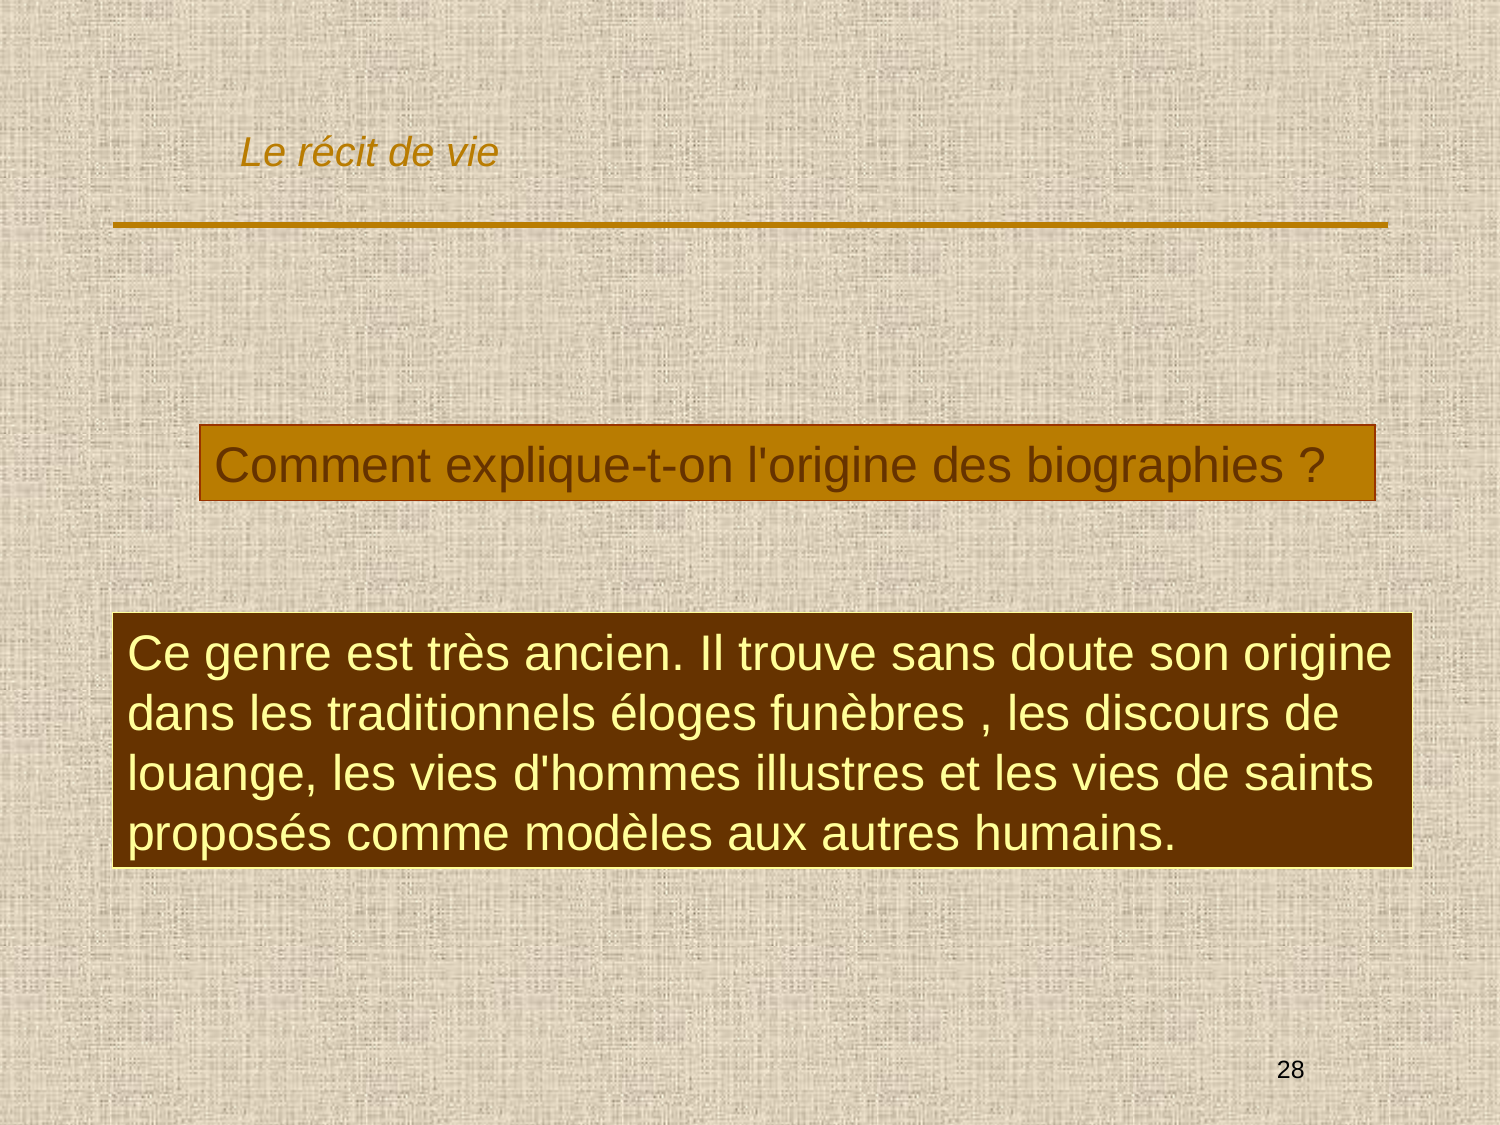

Le récit de vie
Comment explique-t-on l'origine des biographies ?
Ce genre est très ancien. Il trouve sans doute son origine dans les traditionnels éloges funèbres , les discours de louange, les vies d'hommes illustres et les vies de saints proposés comme modèles aux autres humains.
28